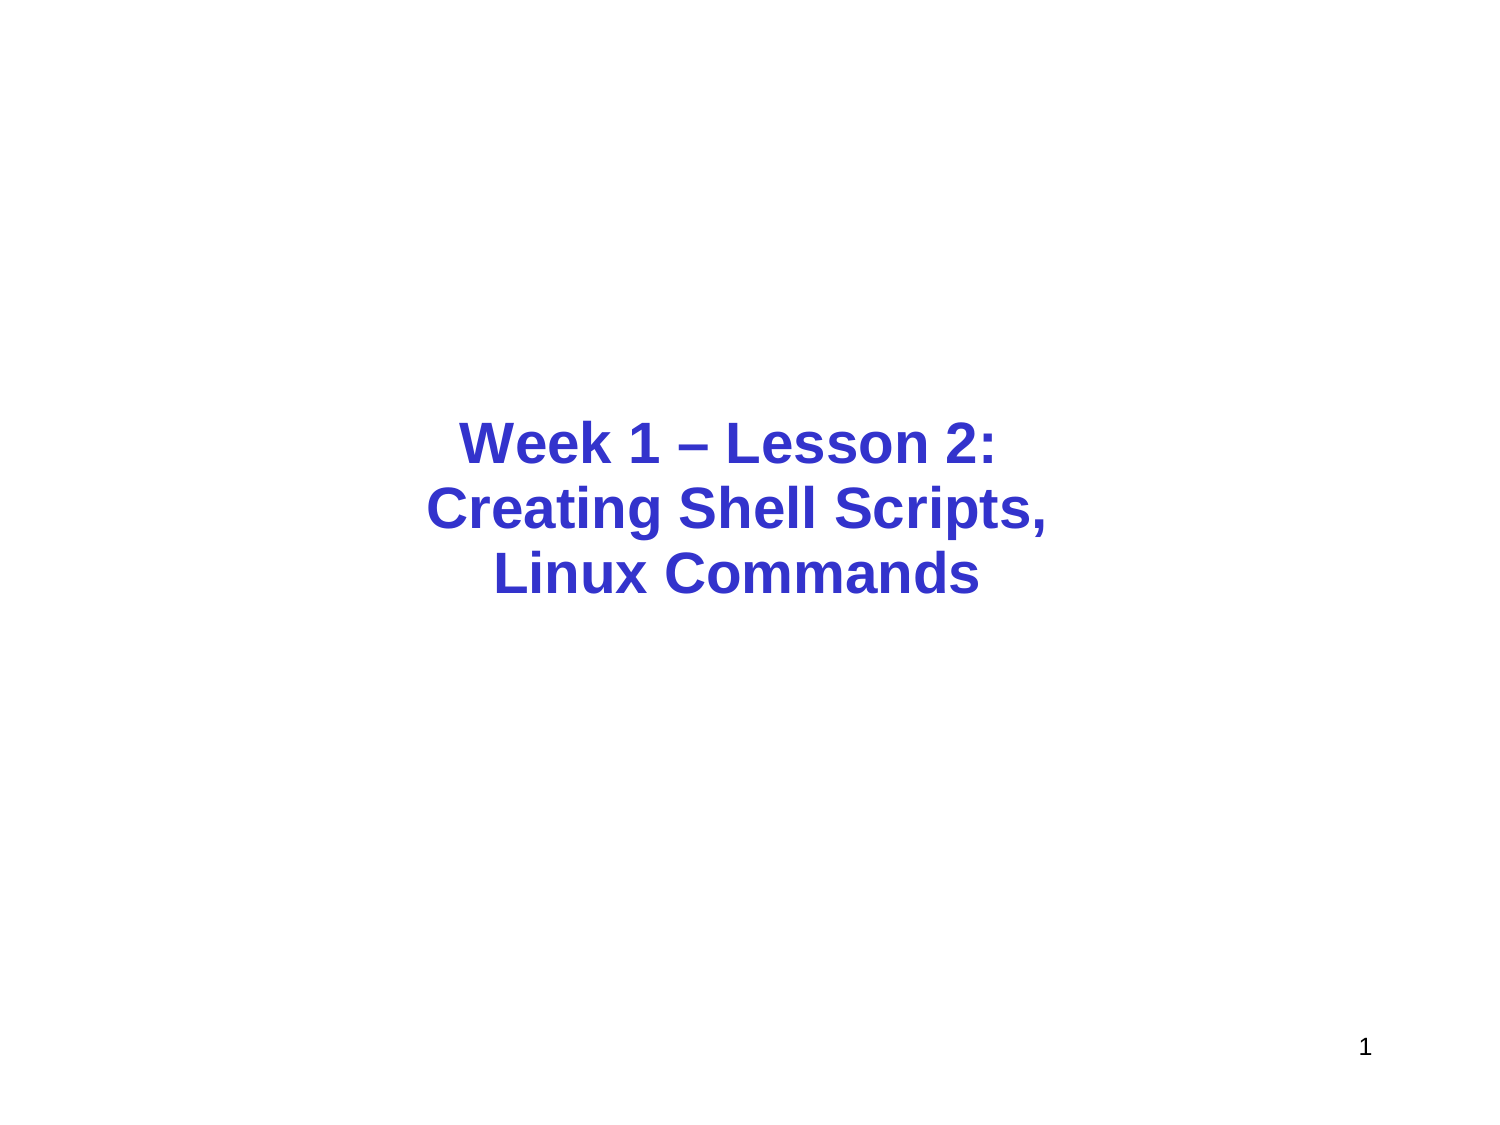

# Week 1 – Lesson 2: Creating Shell Scripts, Linux Commands
1